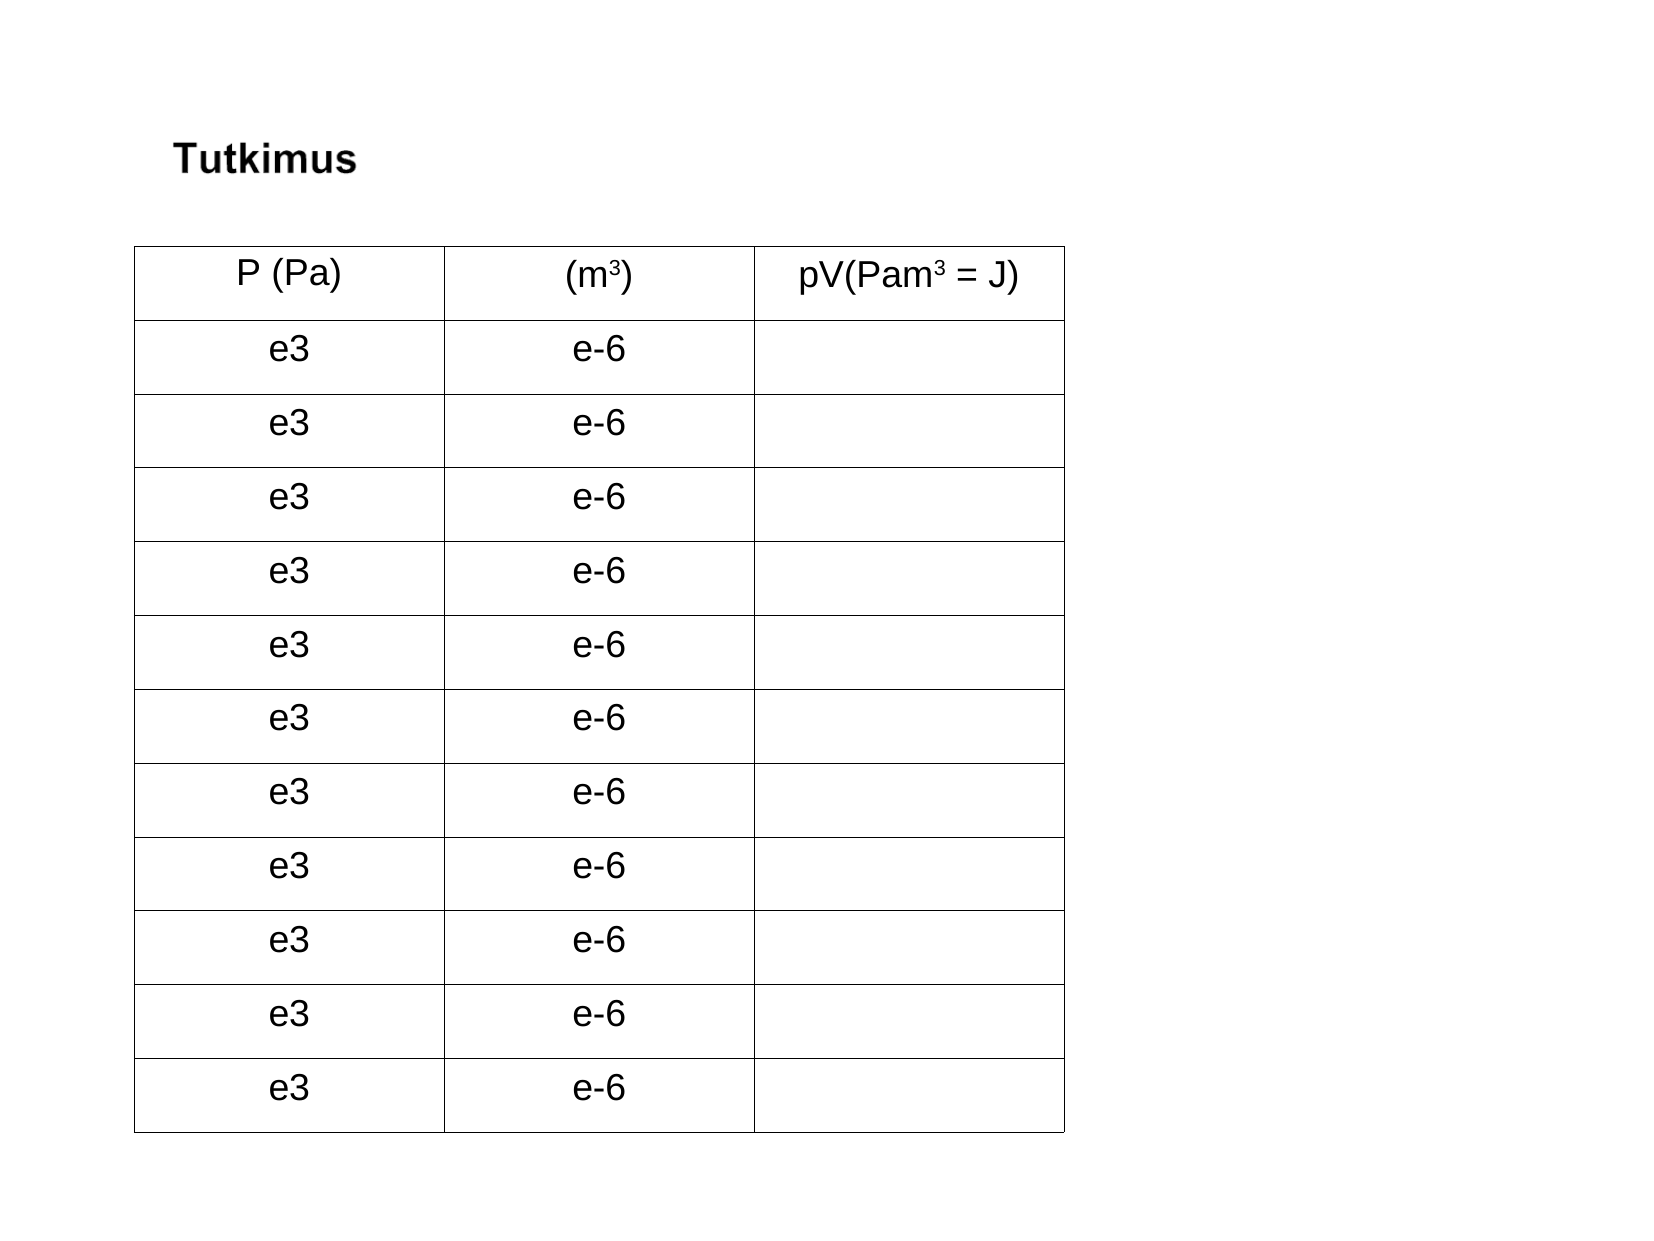

| P (Pa) | (m3) | pV(Pam3 = J) |
| --- | --- | --- |
| e3 | e-6 | |
| e3 | e-6 | |
| e3 | e-6 | |
| e3 | e-6 | |
| e3 | e-6 | |
| e3 | e-6 | |
| e3 | e-6 | |
| e3 | e-6 | |
| e3 | e-6 | |
| e3 | e-6 | |
| e3 | e-6 | |